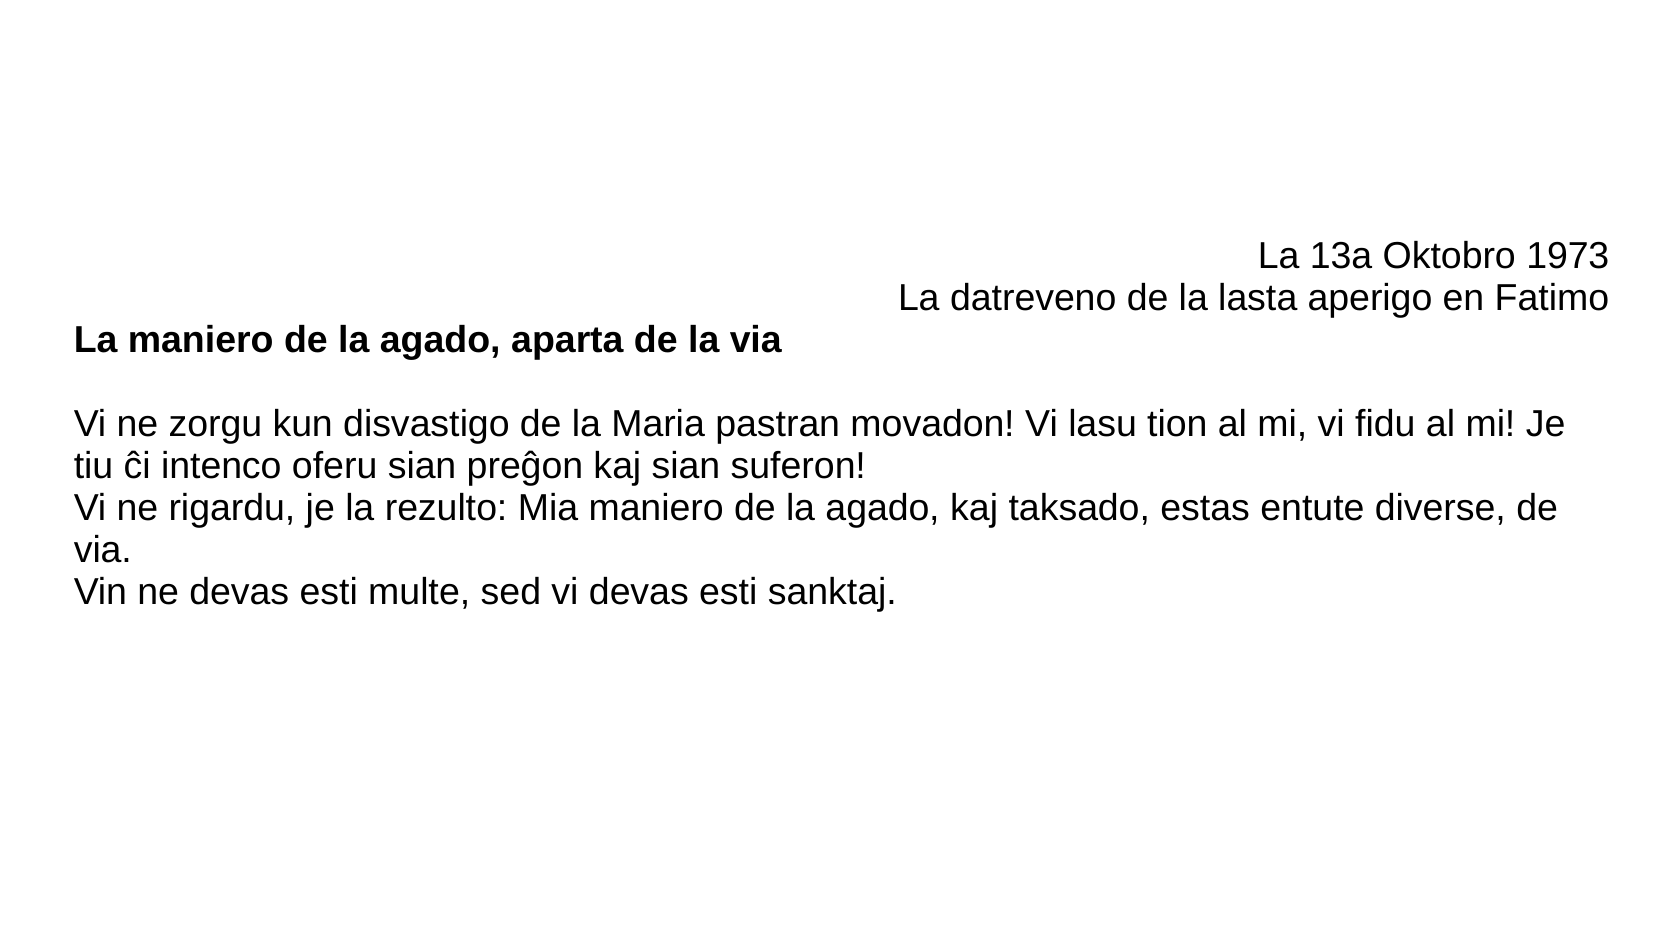

La 13a Oktobro 1973
La datreveno de la lasta aperigo en Fatimo
La maniero de la agado, aparta de la via
Vi ne zorgu kun disvastigo de la Maria pastran movadon! Vi lasu tion al mi, vi fidu al mi! Je tiu ĉi intenco oferu sian preĝon kaj sian suferon!
Vi ne rigardu, je la rezulto: Mia maniero de la agado, kaj taksado, estas entute diverse, de via.
Vin ne devas esti multe, sed vi devas esti sanktaj.